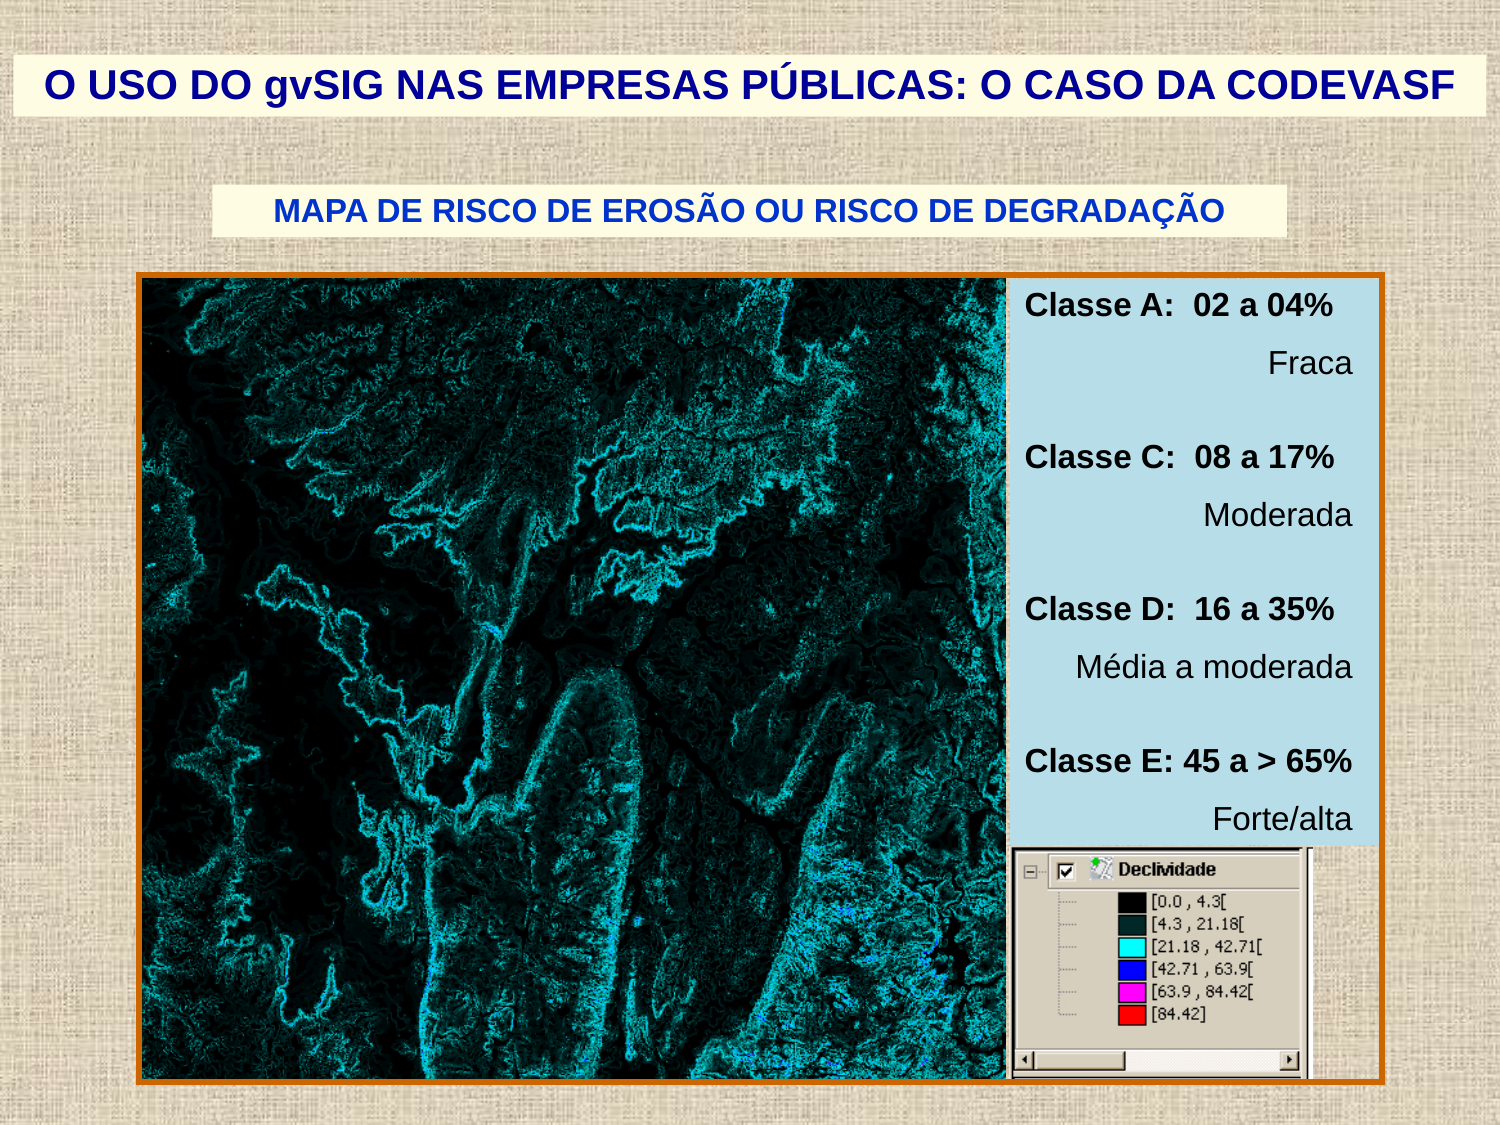

O USO DO gvSIG NAS EMPRESAS PÚBLICAS: O CASO DA CODEVASF
MAPA DE RISCO DE EROSÃO OU RISCO DE DEGRADAÇÃO
Classe A: 02 a 04%
Fraca
Classe C: 08 a 17%
 Moderada
Classe D: 16 a 35%
Média a moderada
Classe E: 45 a > 65%
Forte/alta